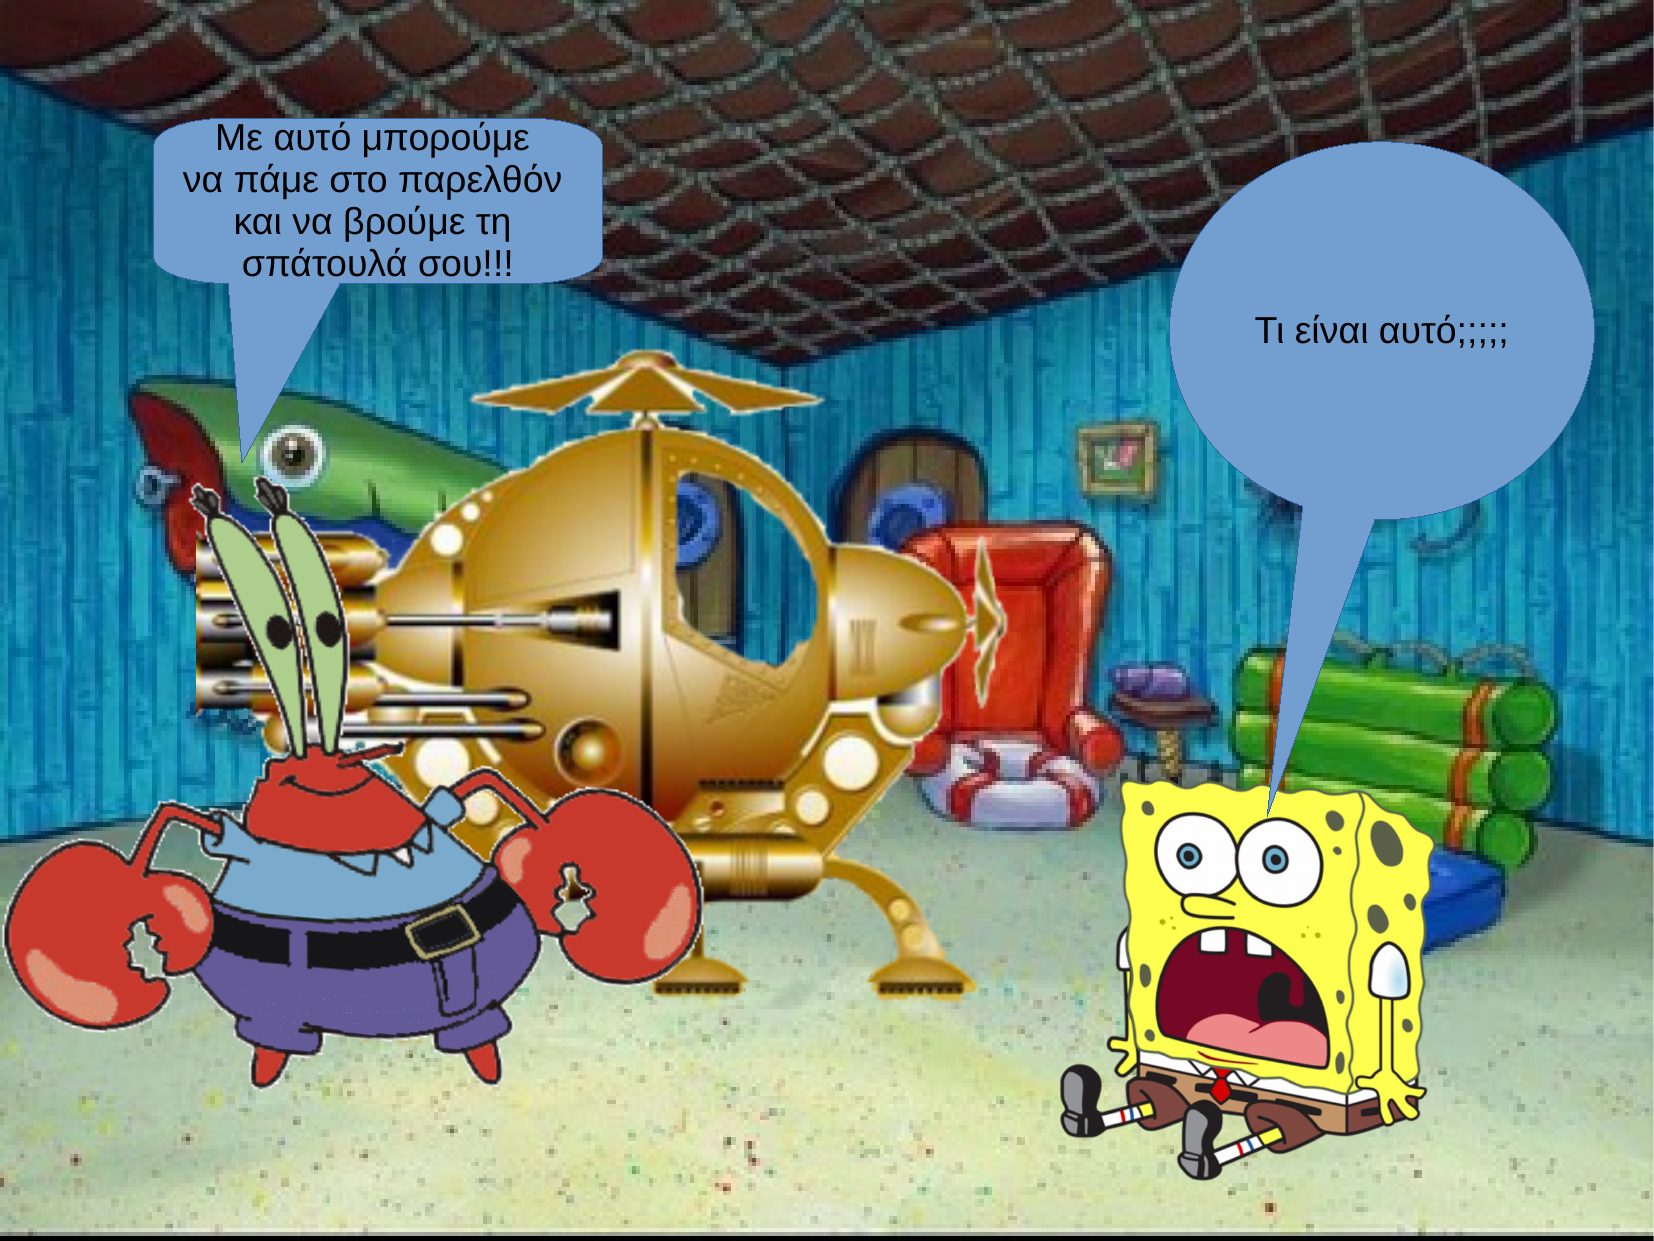

Με αυτό μπορούμε
να πάμε στο παρελθόν
και να βρούμε τη
σπάτουλά σου!!!
Τι είναι αυτό;;;;;